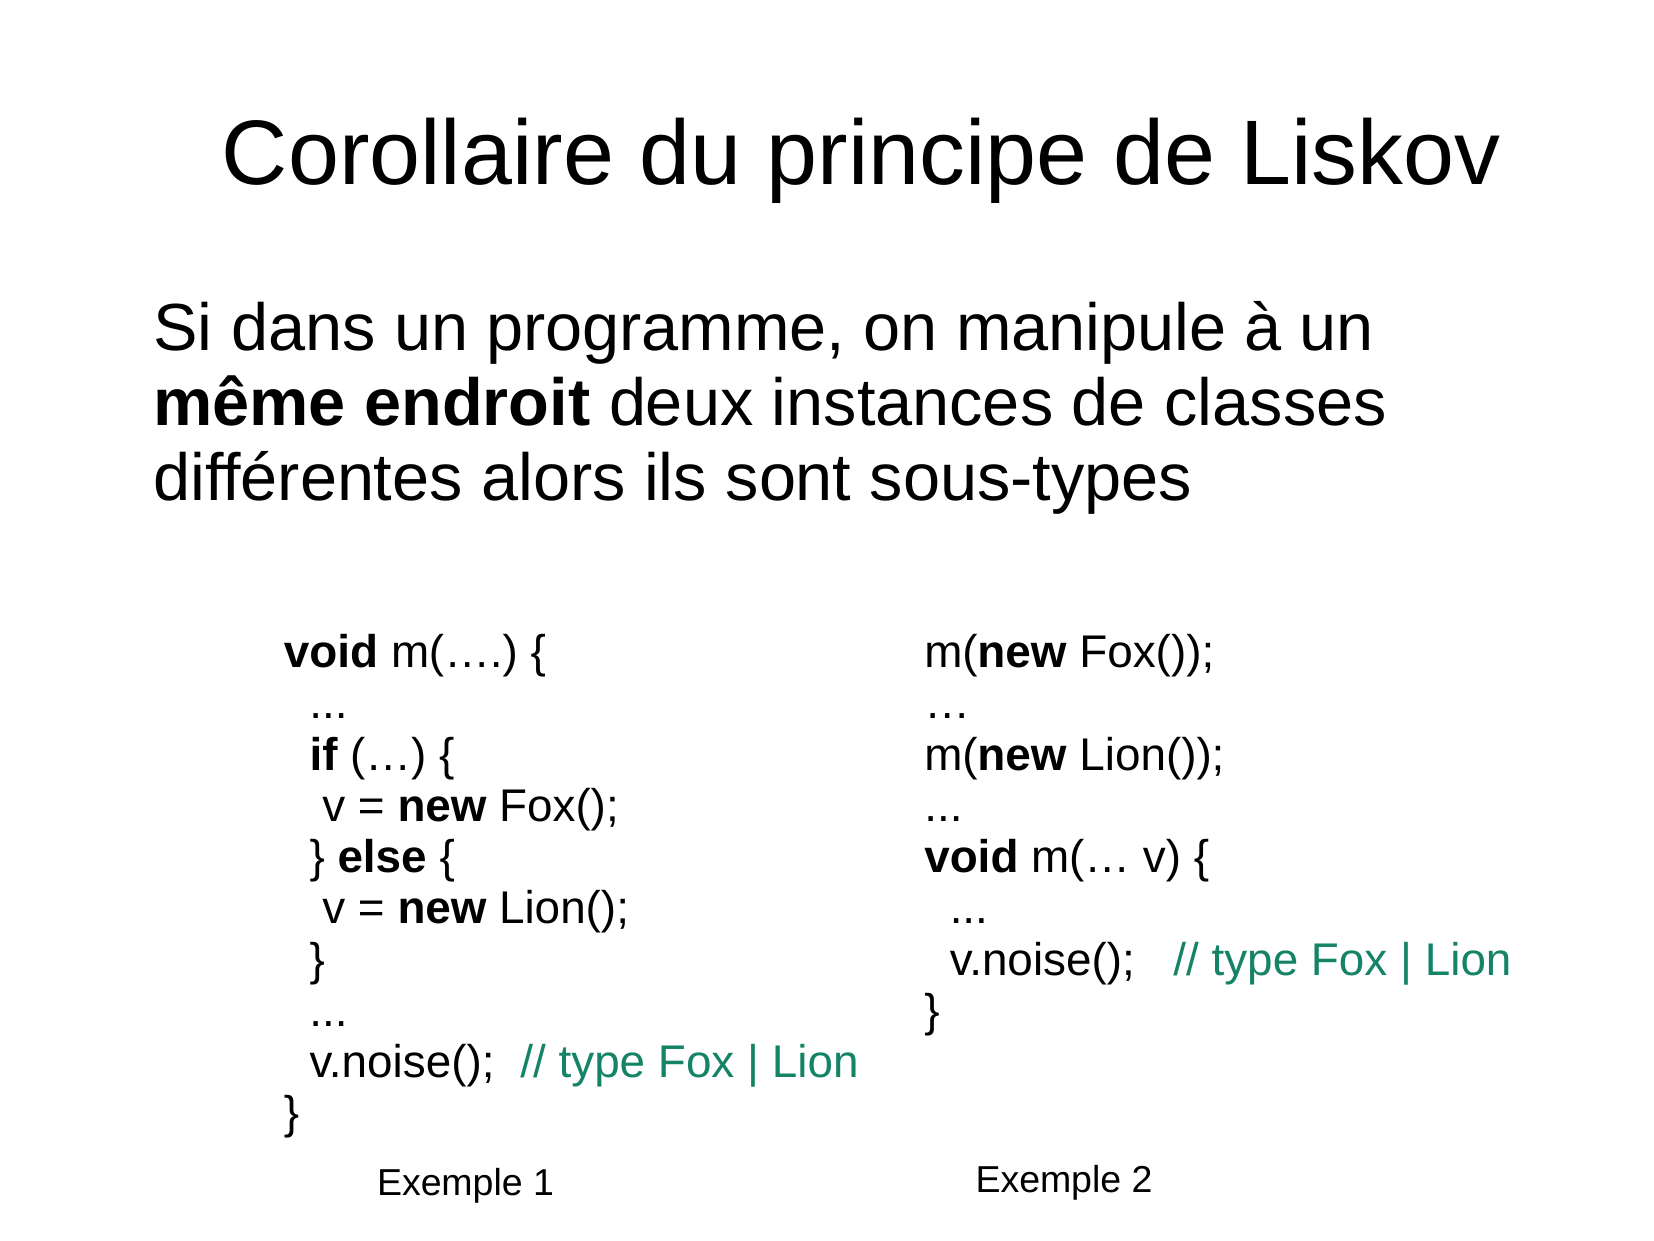

# Corollaire du principe de Liskov
Si dans un programme, on manipule à un même endroit deux instances de classes différentes alors ils sont sous-types
void m(….) {
 ...
 if (…) {
 v = new Fox();
 } else {
 v = new Lion();
 }
 ...
 v.noise(); // type Fox | Lion
}
m(new Fox());
…
m(new Lion());
...
void m(… v) {
 ...
 v.noise(); // type Fox | Lion
}
Exemple 2
Exemple 1